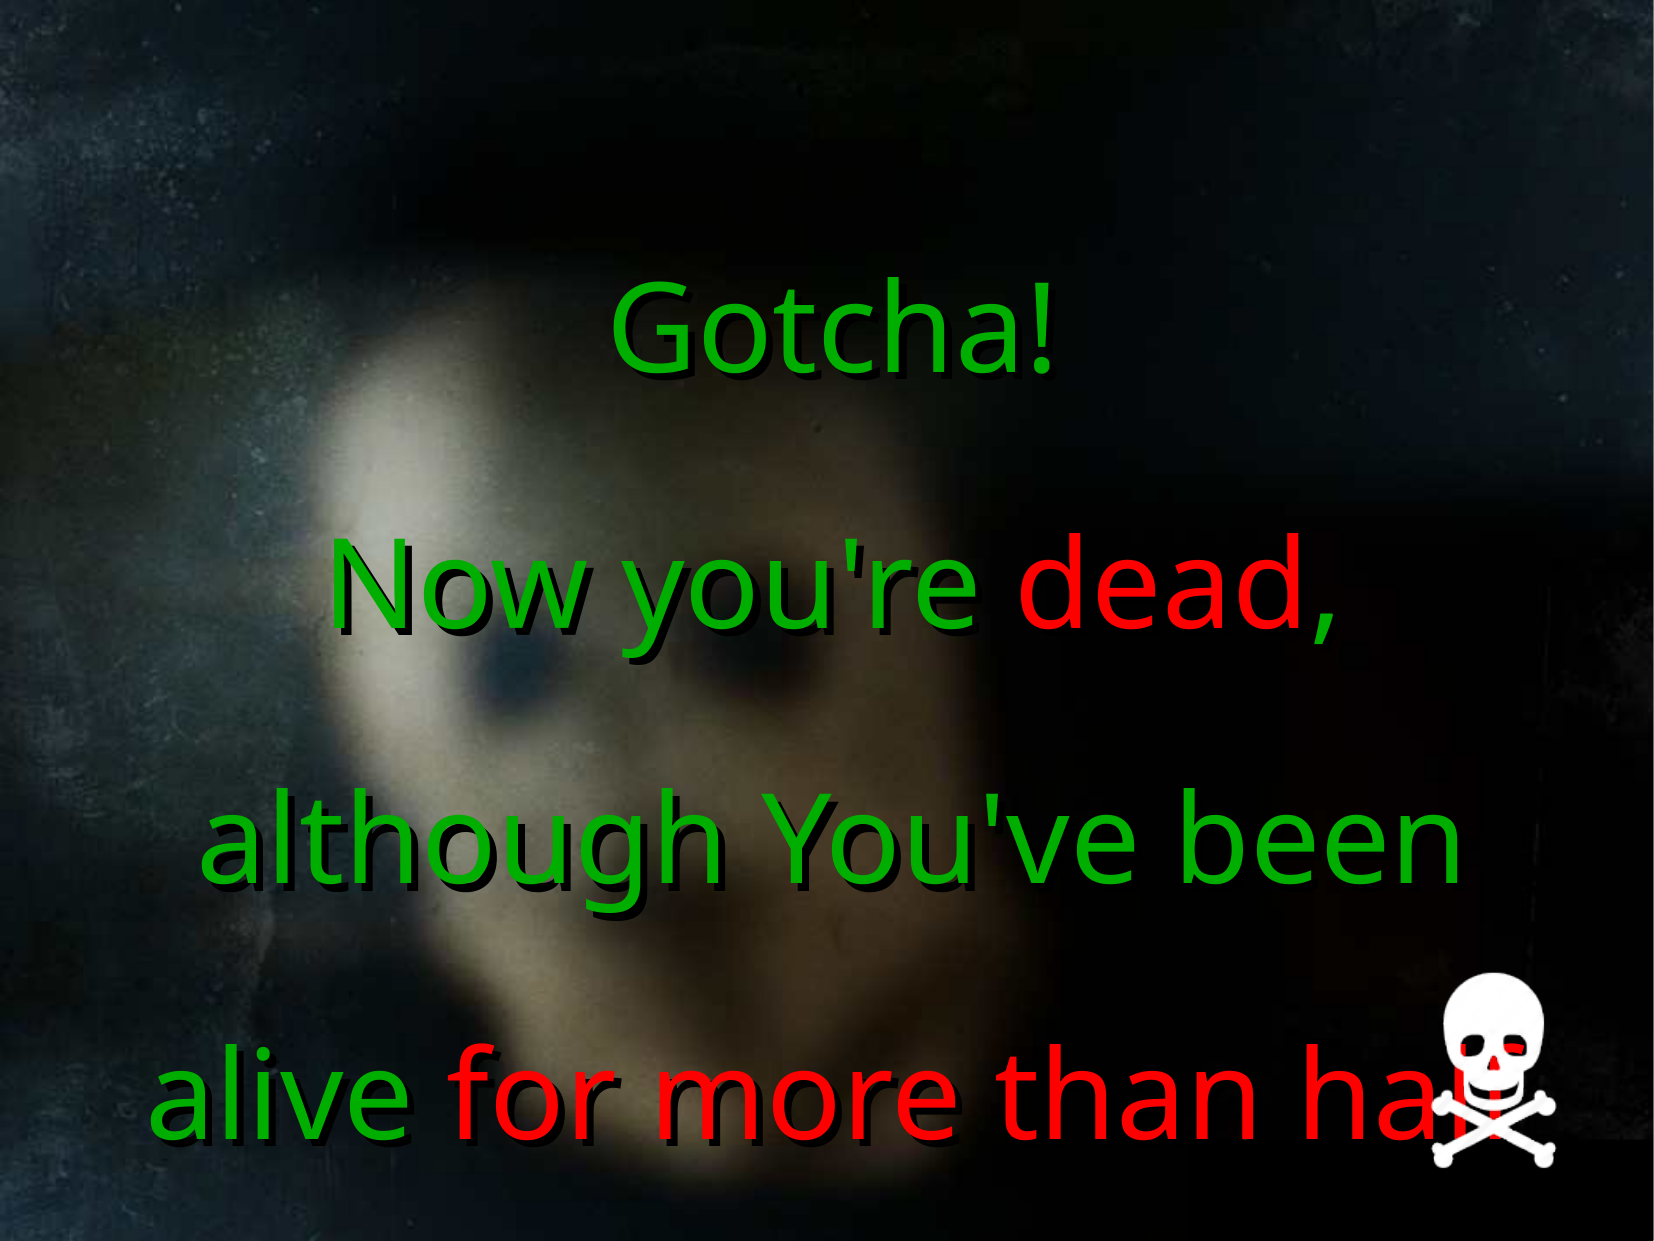

Gotcha!
Now you're dead, although You've been alive for more than half an hour!